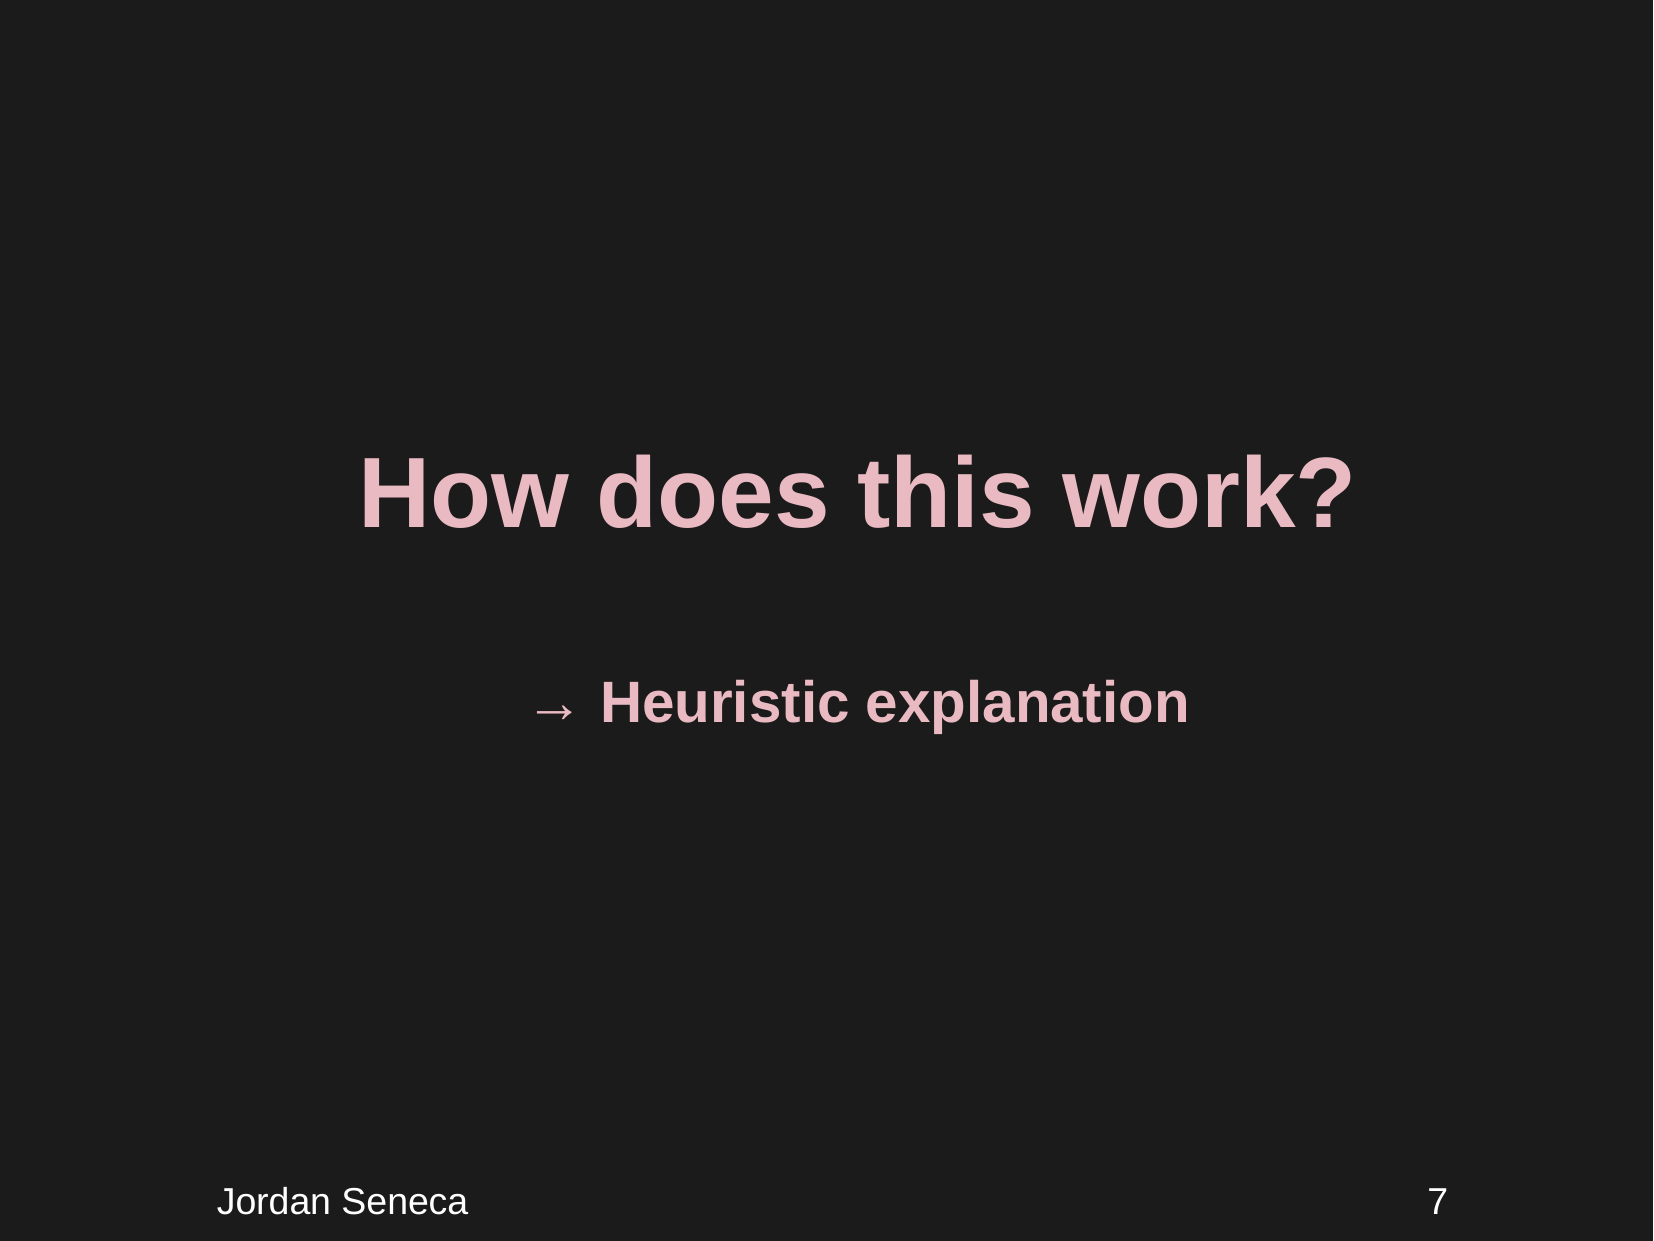

How does this work?
→ Heuristic explanation